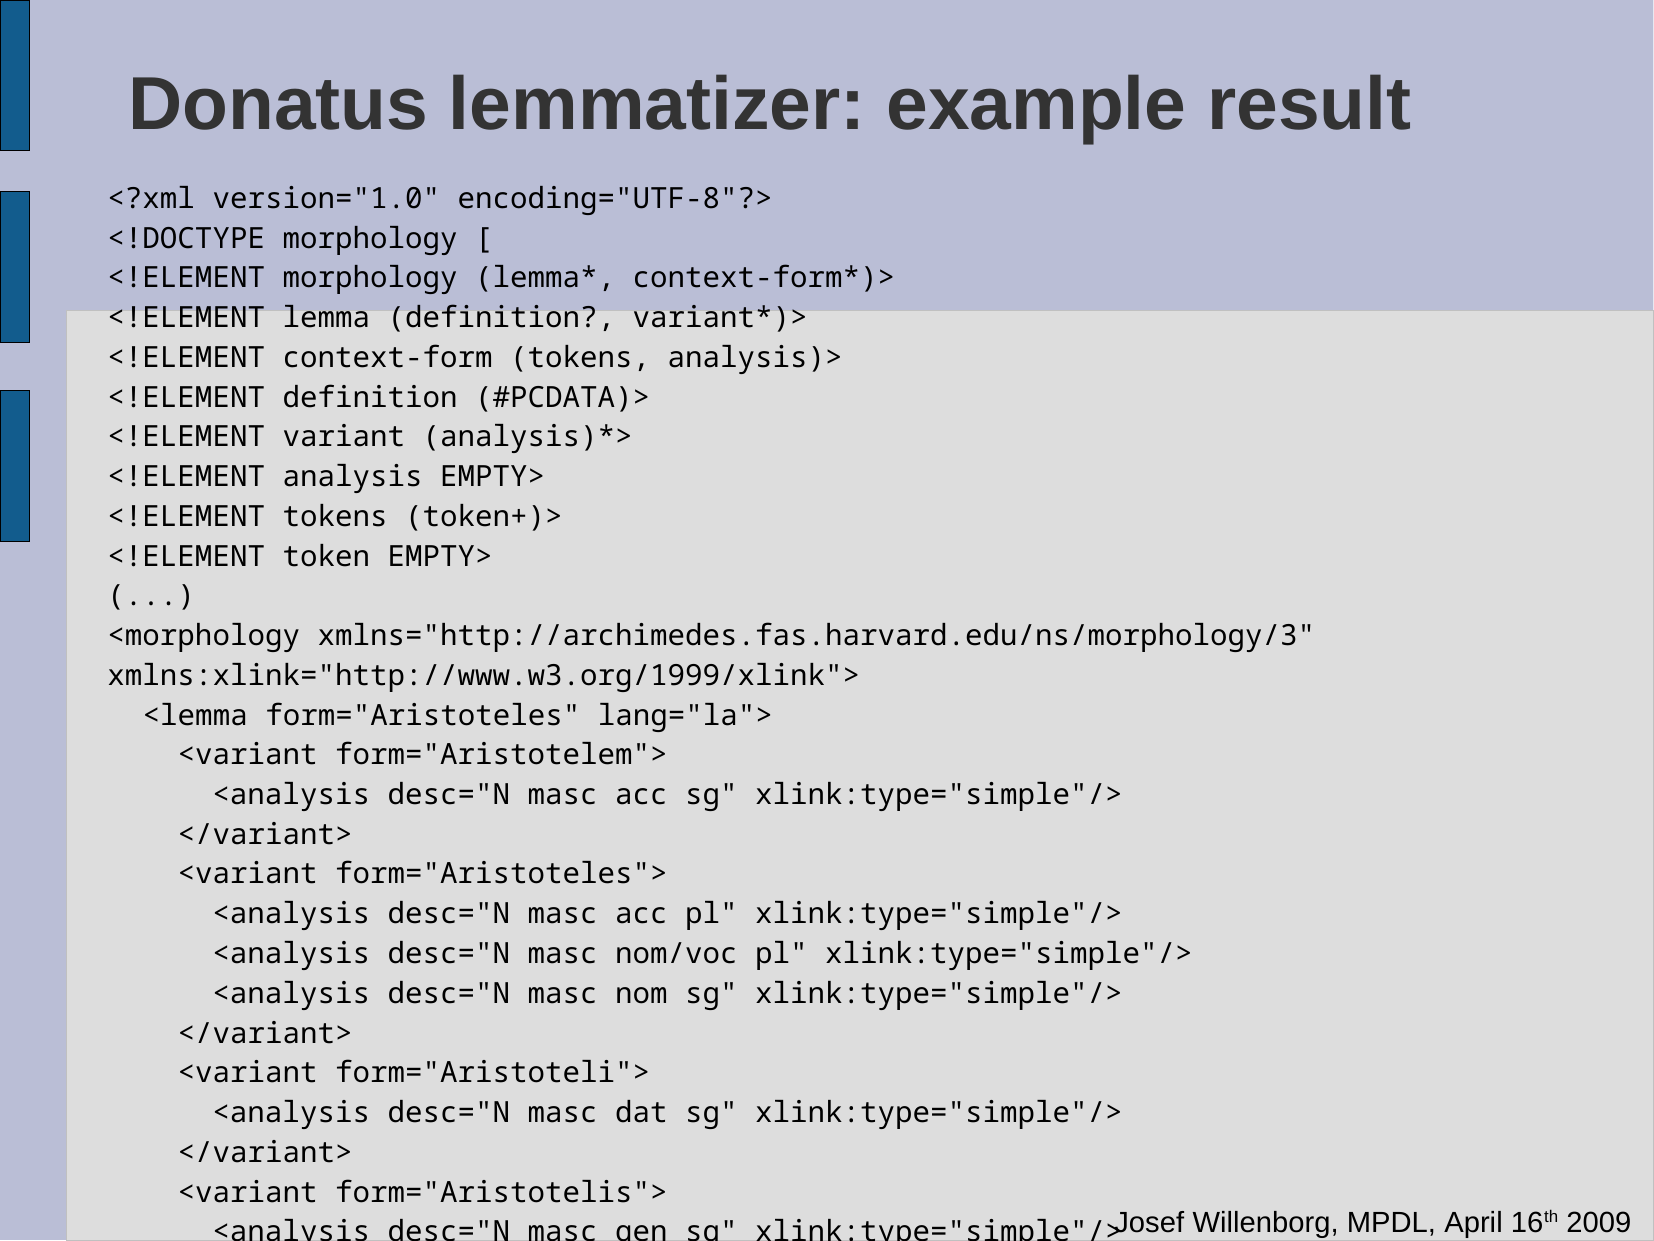

# Donatus lemmatizer: example result
<?xml version="1.0" encoding="UTF-8"?>
<!DOCTYPE morphology [
<!ELEMENT morphology (lemma*, context-form*)>
<!ELEMENT lemma (definition?, variant*)>
<!ELEMENT context-form (tokens, analysis)>
<!ELEMENT definition (#PCDATA)>
<!ELEMENT variant (analysis)*>
<!ELEMENT analysis EMPTY>
<!ELEMENT tokens (token+)>
<!ELEMENT token EMPTY>
(...)
<morphology xmlns="http://archimedes.fas.harvard.edu/ns/morphology/3" xmlns:xlink="http://www.w3.org/1999/xlink">
 <lemma form="Aristoteles" lang="la">
 <variant form="Aristotelem">
 <analysis desc="N masc acc sg" xlink:type="simple"/>
 </variant>
 <variant form="Aristoteles">
 <analysis desc="N masc acc pl" xlink:type="simple"/>
 <analysis desc="N masc nom/voc pl" xlink:type="simple"/>
 <analysis desc="N masc nom sg" xlink:type="simple"/>
 </variant>
 <variant form="Aristoteli">
 <analysis desc="N masc dat sg" xlink:type="simple"/>
 </variant>
 <variant form="Aristotelis">
 <analysis desc="N masc gen sg" xlink:type="simple"/>
 </variant>
 </lemma>
 <lemma form="Aristotelius" lang="la">
 <variant form="Aristoteli">
 <analysis desc="N masc/neut gen sg" xlink:type="simple"/>
 </variant>
 </lemma>
(...)
</morphology>